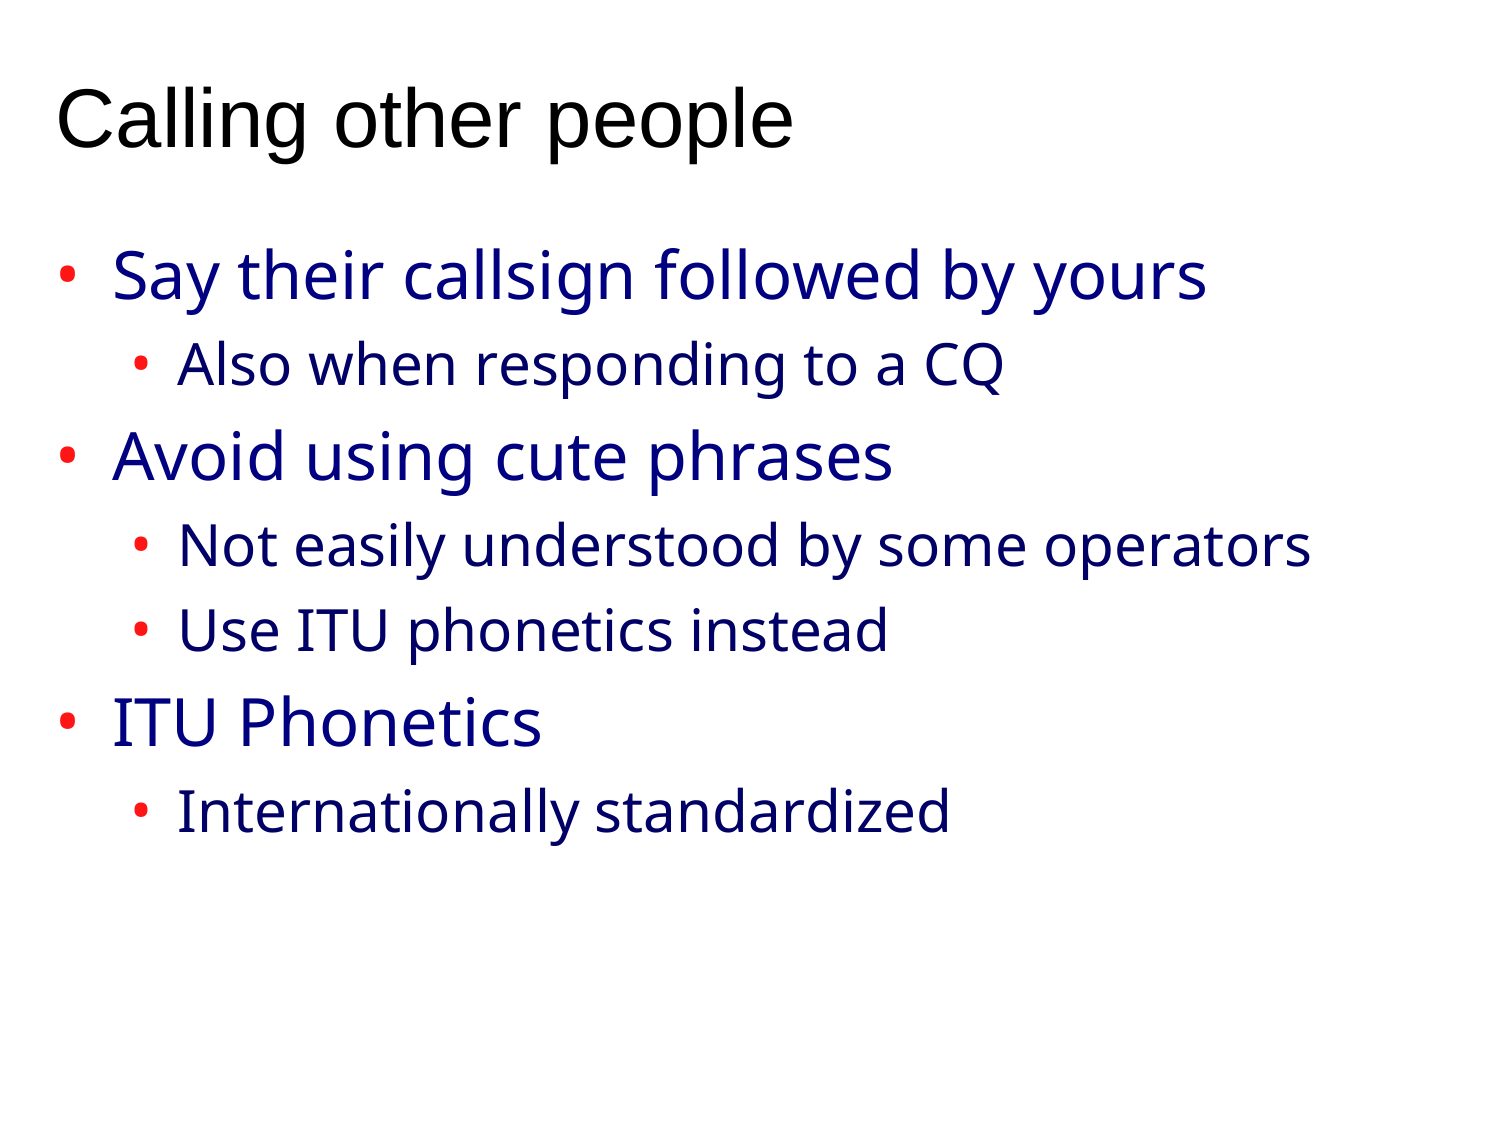

# Calling other people
Say their callsign followed by yours
Also when responding to a CQ
Avoid using cute phrases
Not easily understood by some operators
Use ITU phonetics instead
ITU Phonetics
Internationally standardized